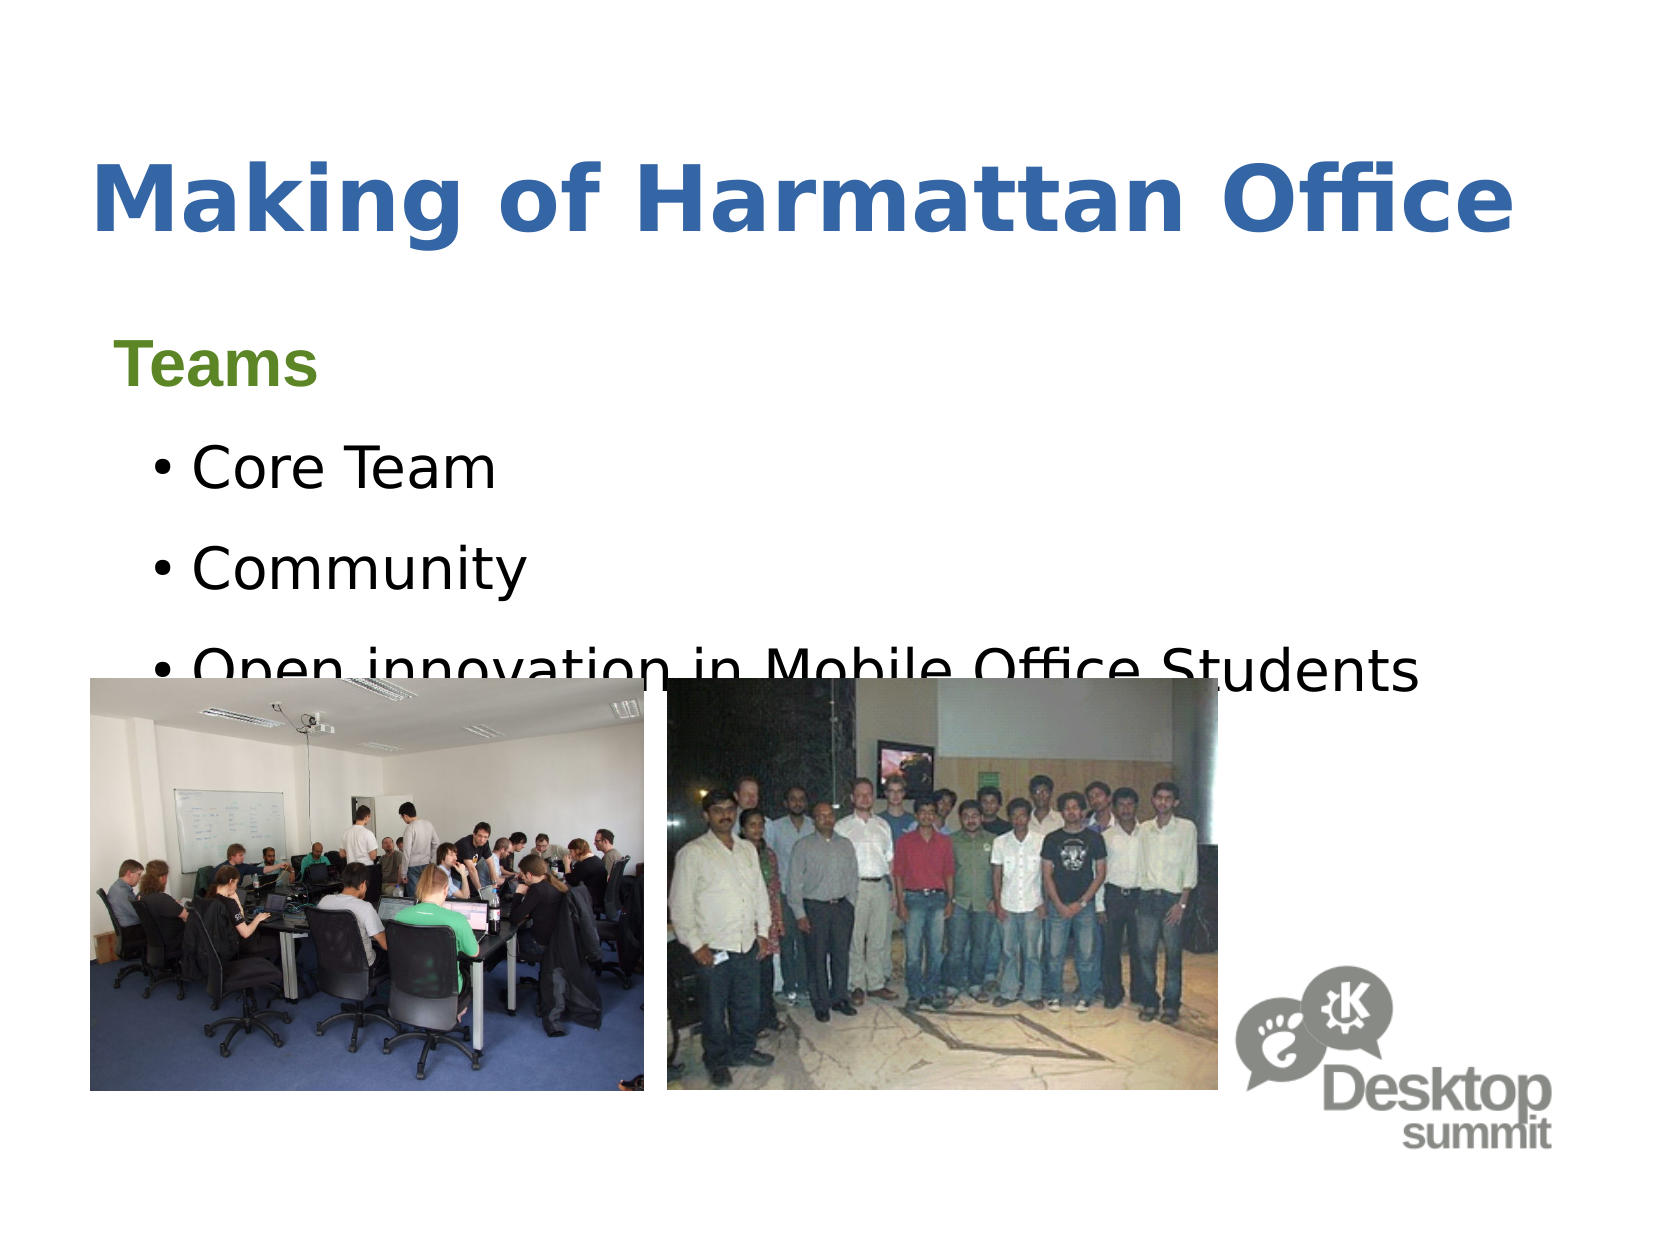

Making of Harmattan Office
Teams
 Core Team
 Community
 Open innovation in Mobile Office Students